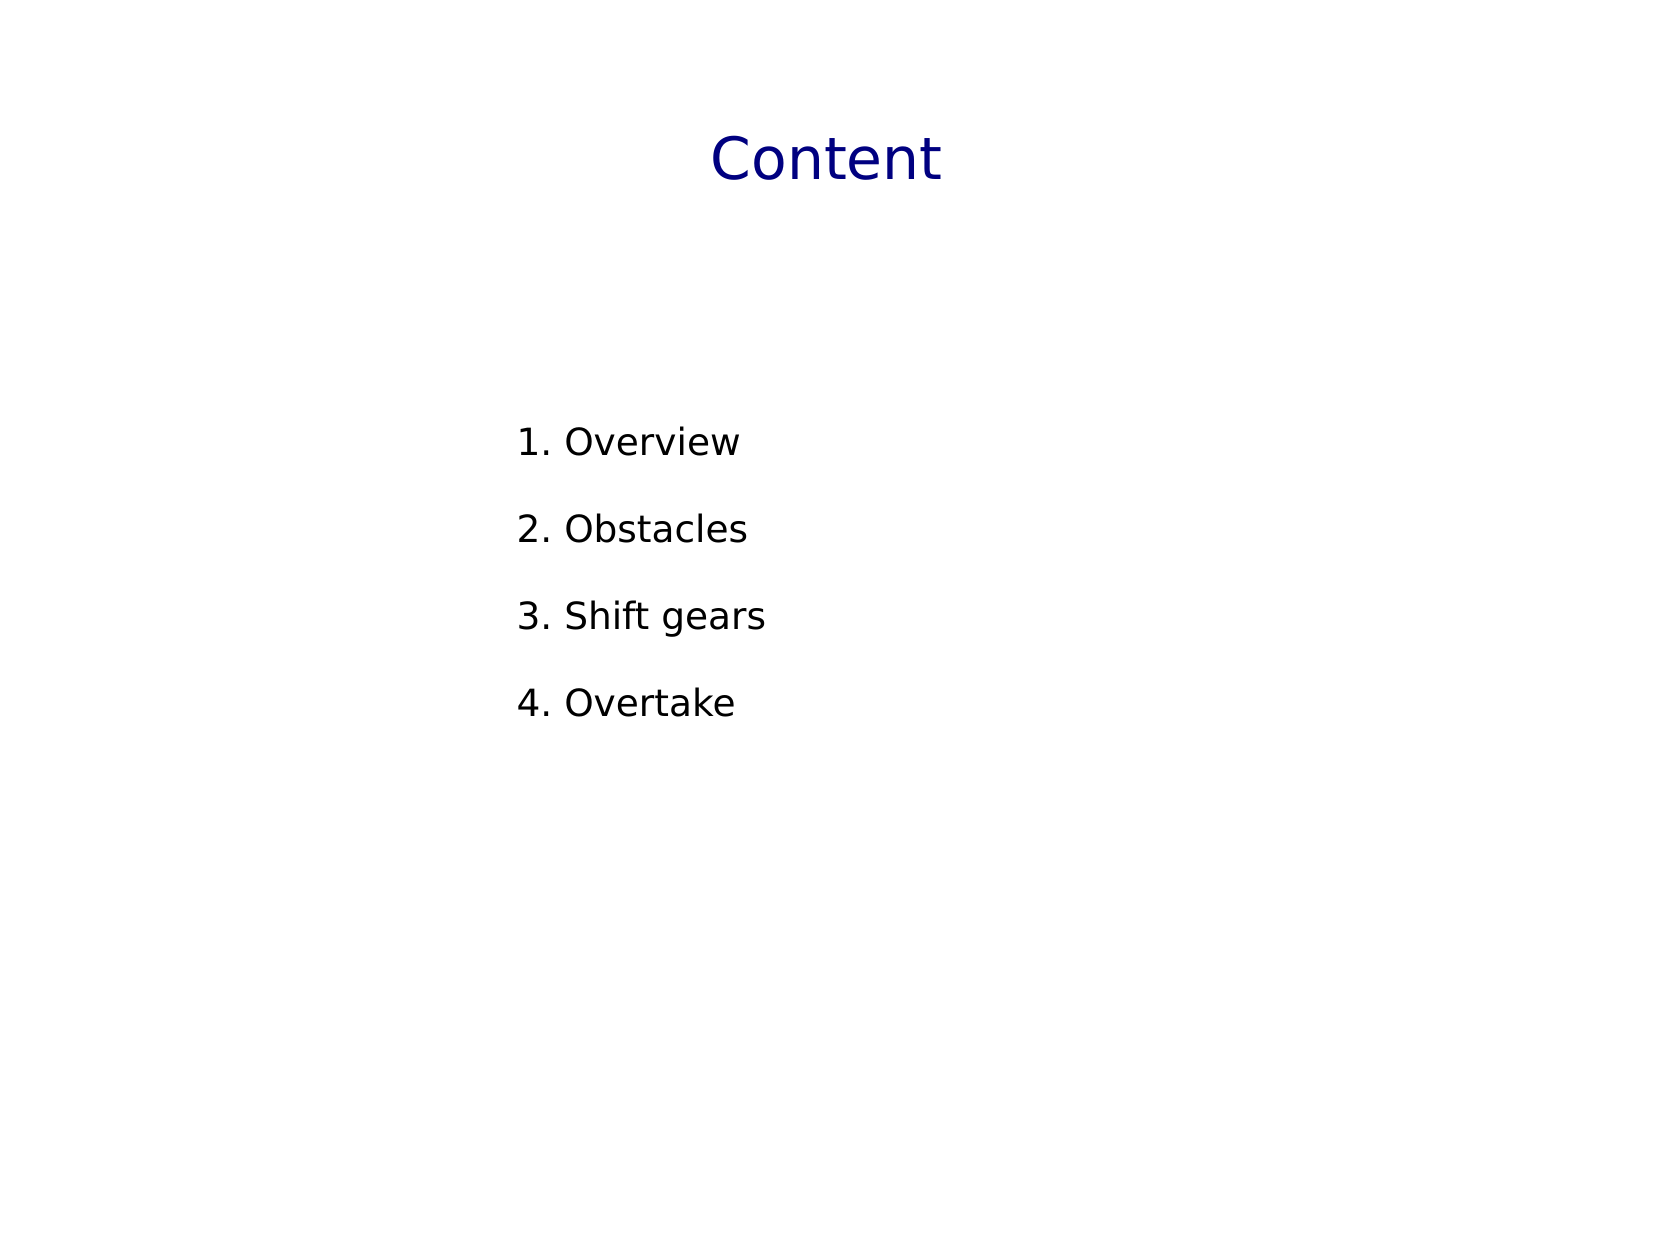

Content
1. Overview
2. Obstacles
3. Shift gears
4. Overtake